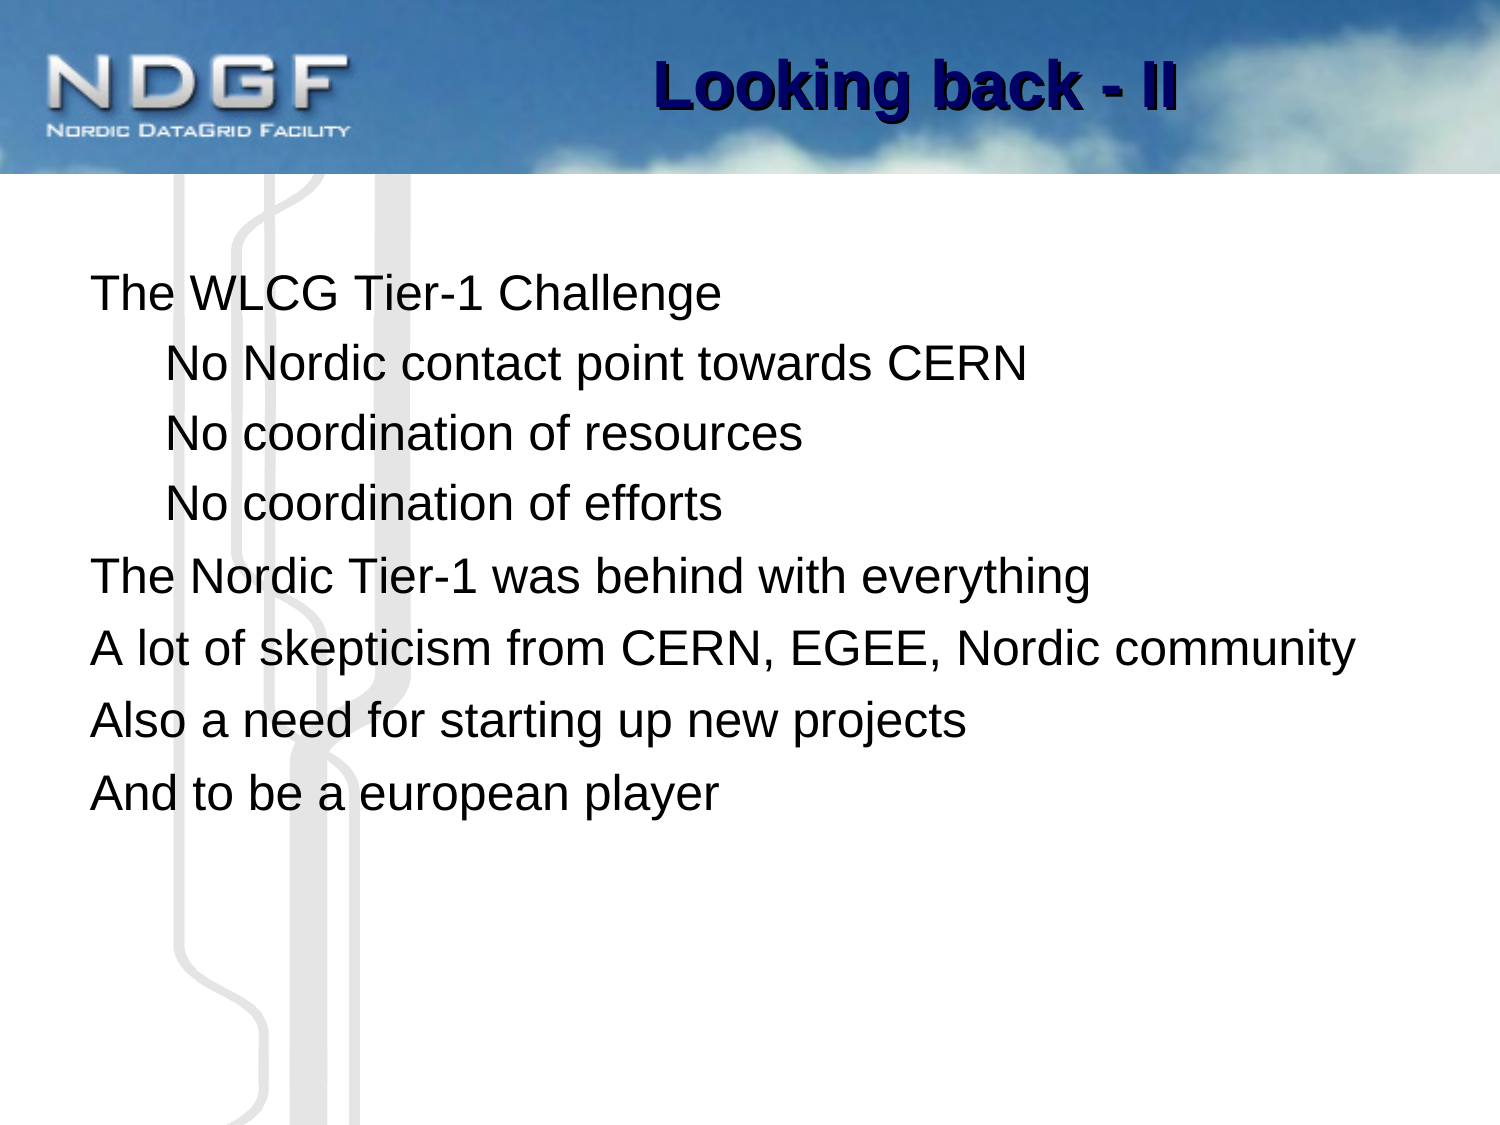

# Looking back - II
The WLCG Tier-1 Challenge
No Nordic contact point towards CERN
No coordination of resources
No coordination of efforts
The Nordic Tier-1 was behind with everything
A lot of skepticism from CERN, EGEE, Nordic community
Also a need for starting up new projects
And to be a european player